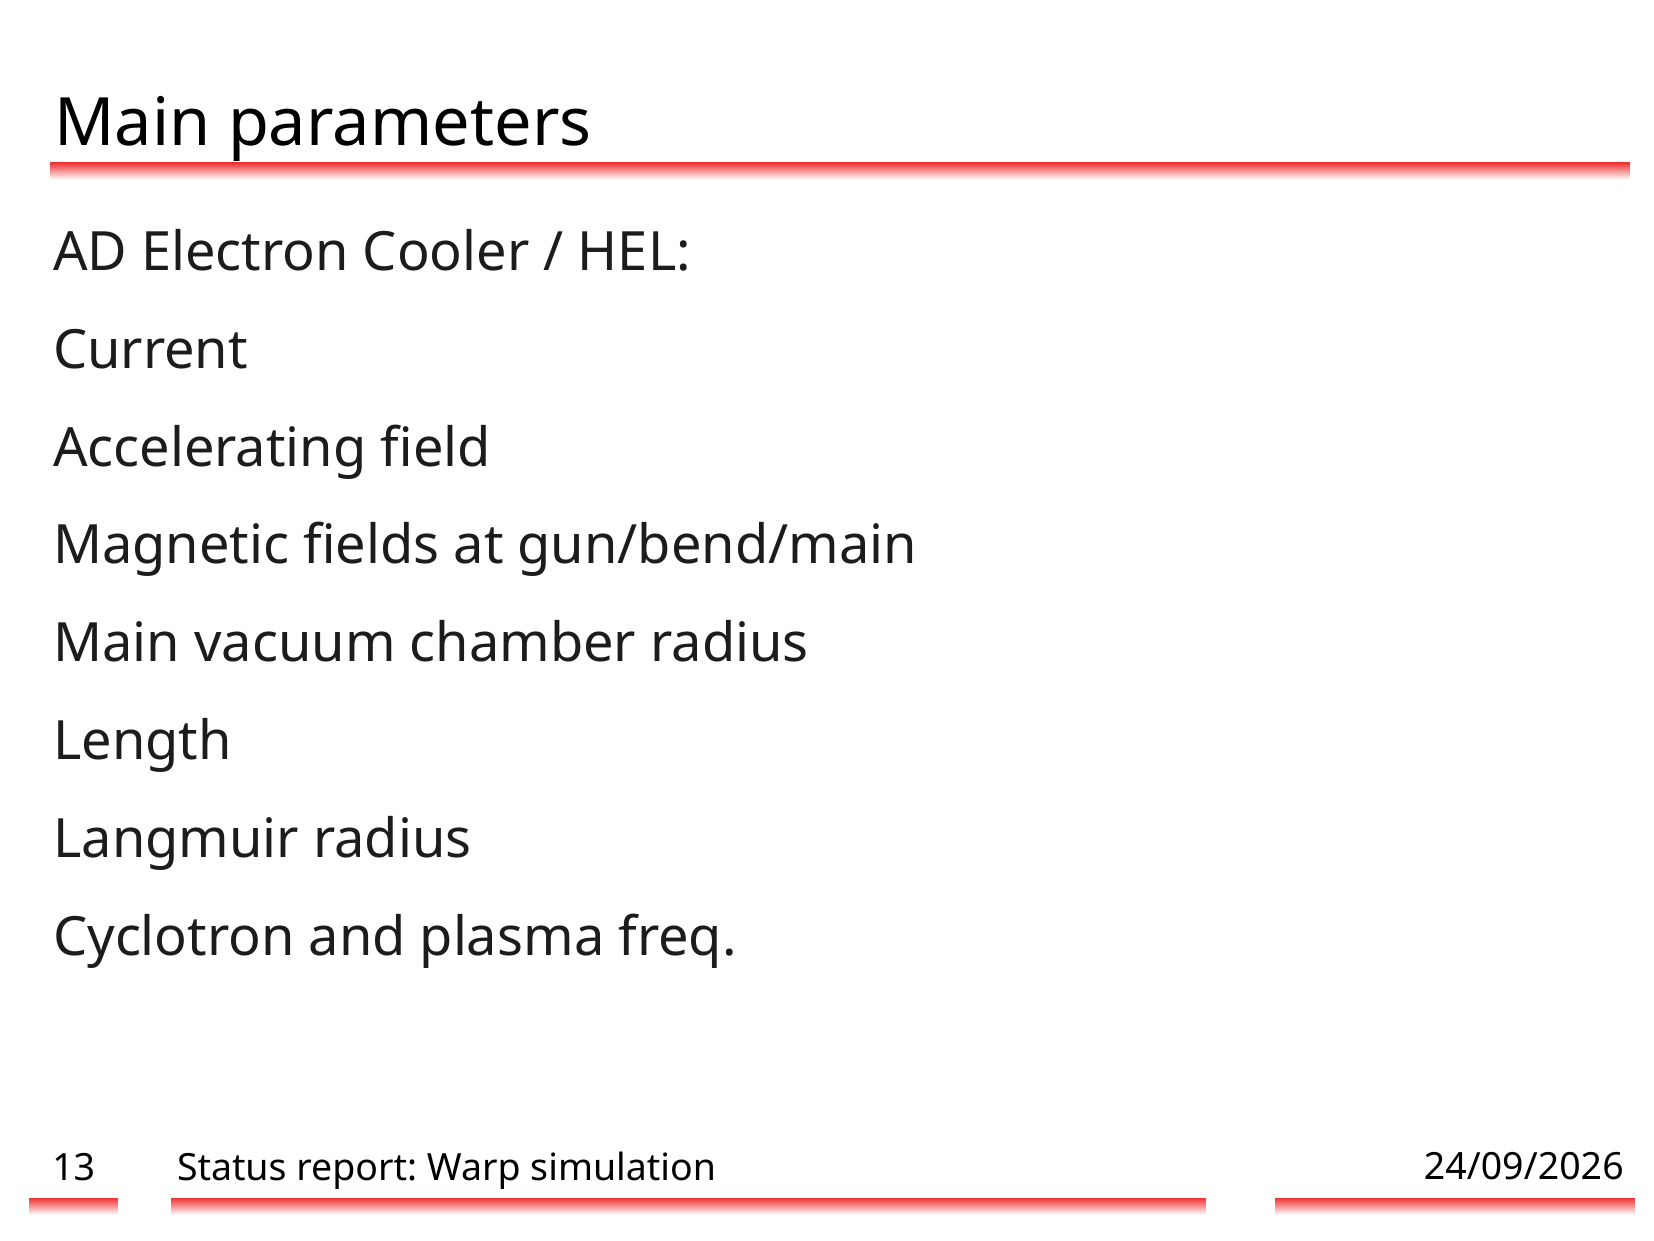

# Main parameters
AD Electron Cooler / HEL:
Current
Accelerating field
Magnetic fields at gun/bend/main
Main vacuum chamber radius
Length
Langmuir radius
Cyclotron and plasma freq.
13
Status report: Warp simulation